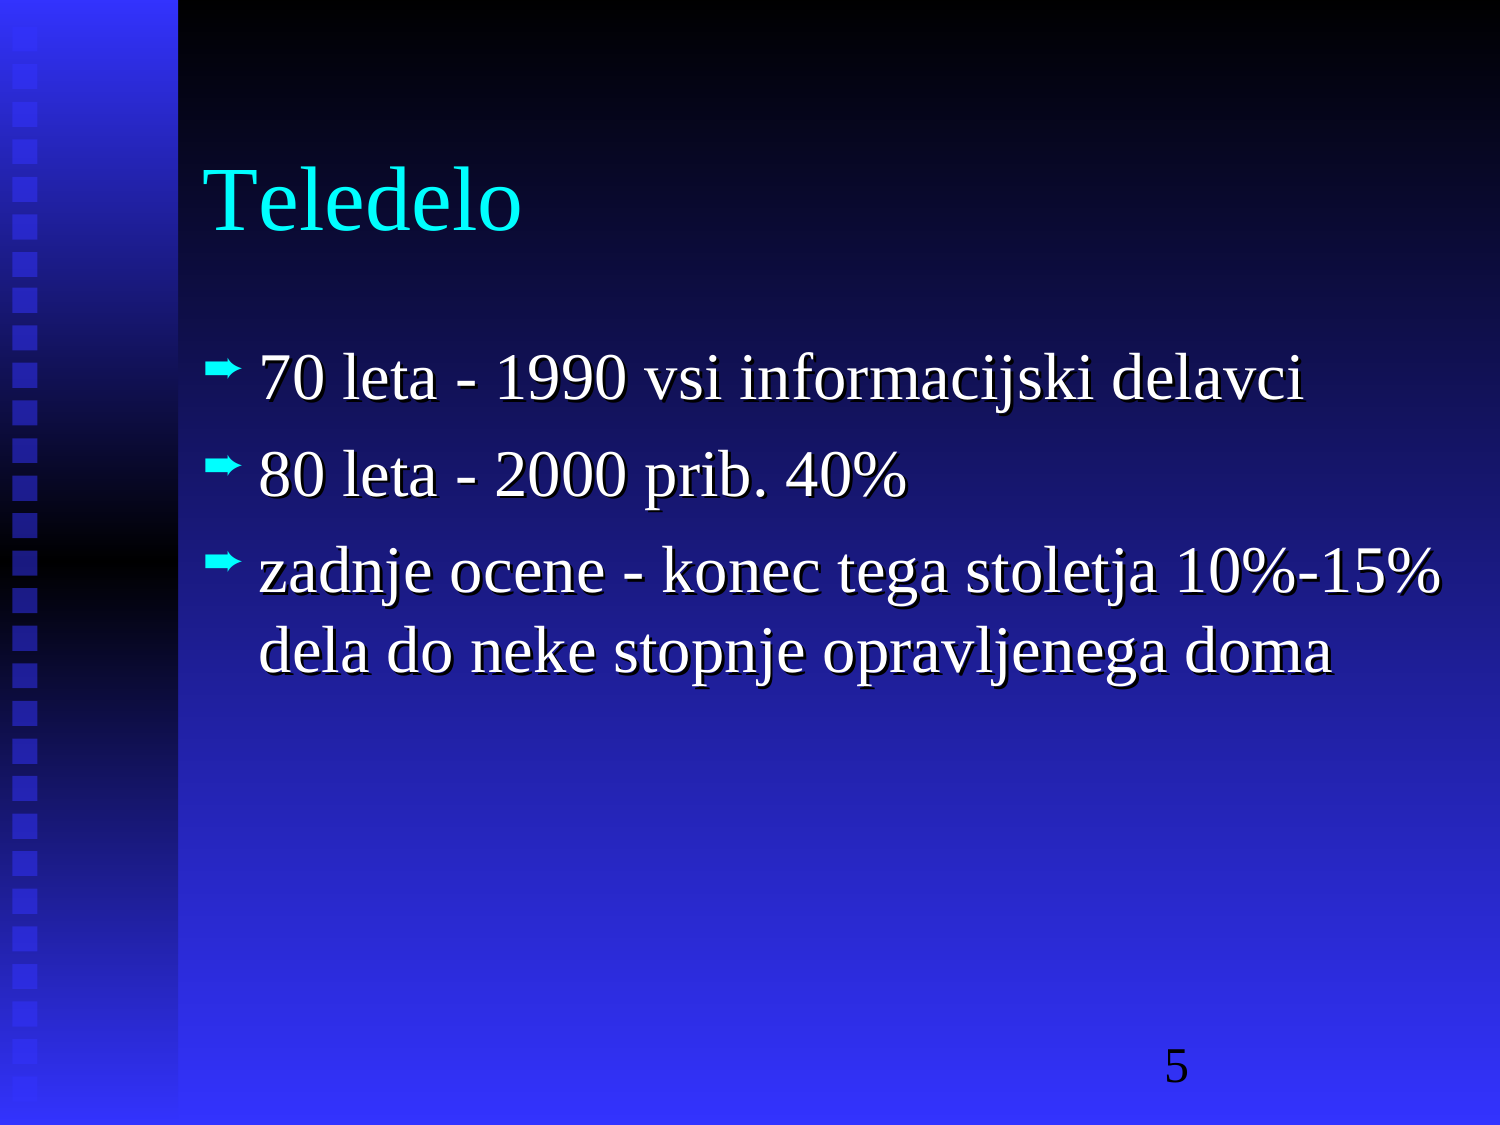

# Teledelo
70 leta - 1990 vsi informacijski delavci
80 leta - 2000 prib. 40%
zadnje ocene - konec tega stoletja 10%-15% dela do neke stopnje opravljenega doma
5